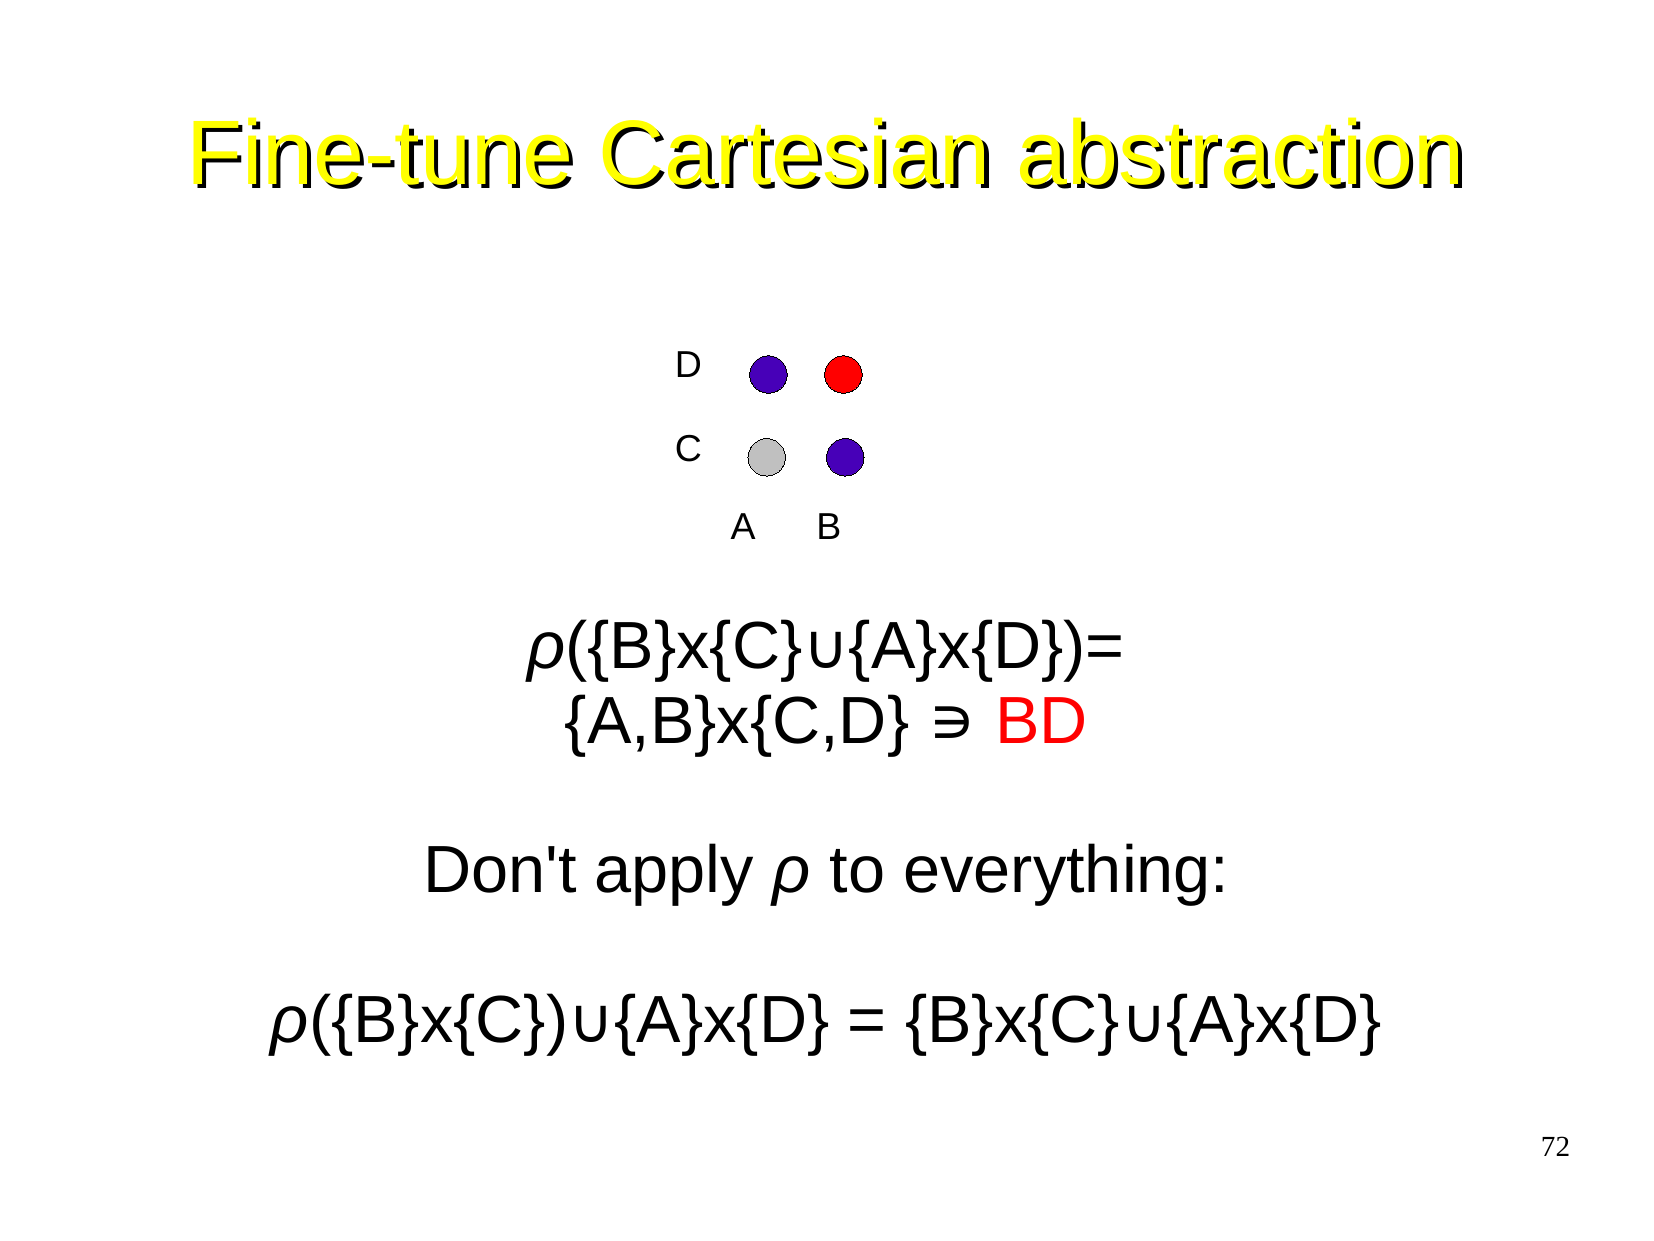

# Fine-tune Cartesian abstraction
D
C
A B
ρ({B}x{C}∪{A}x{D})=
{A,B}x{C,D} ∍ BD
Don't apply ρ to everything:
ρ({B}x{C})∪{A}x{D} = {B}x{C}∪{A}x{D}
72